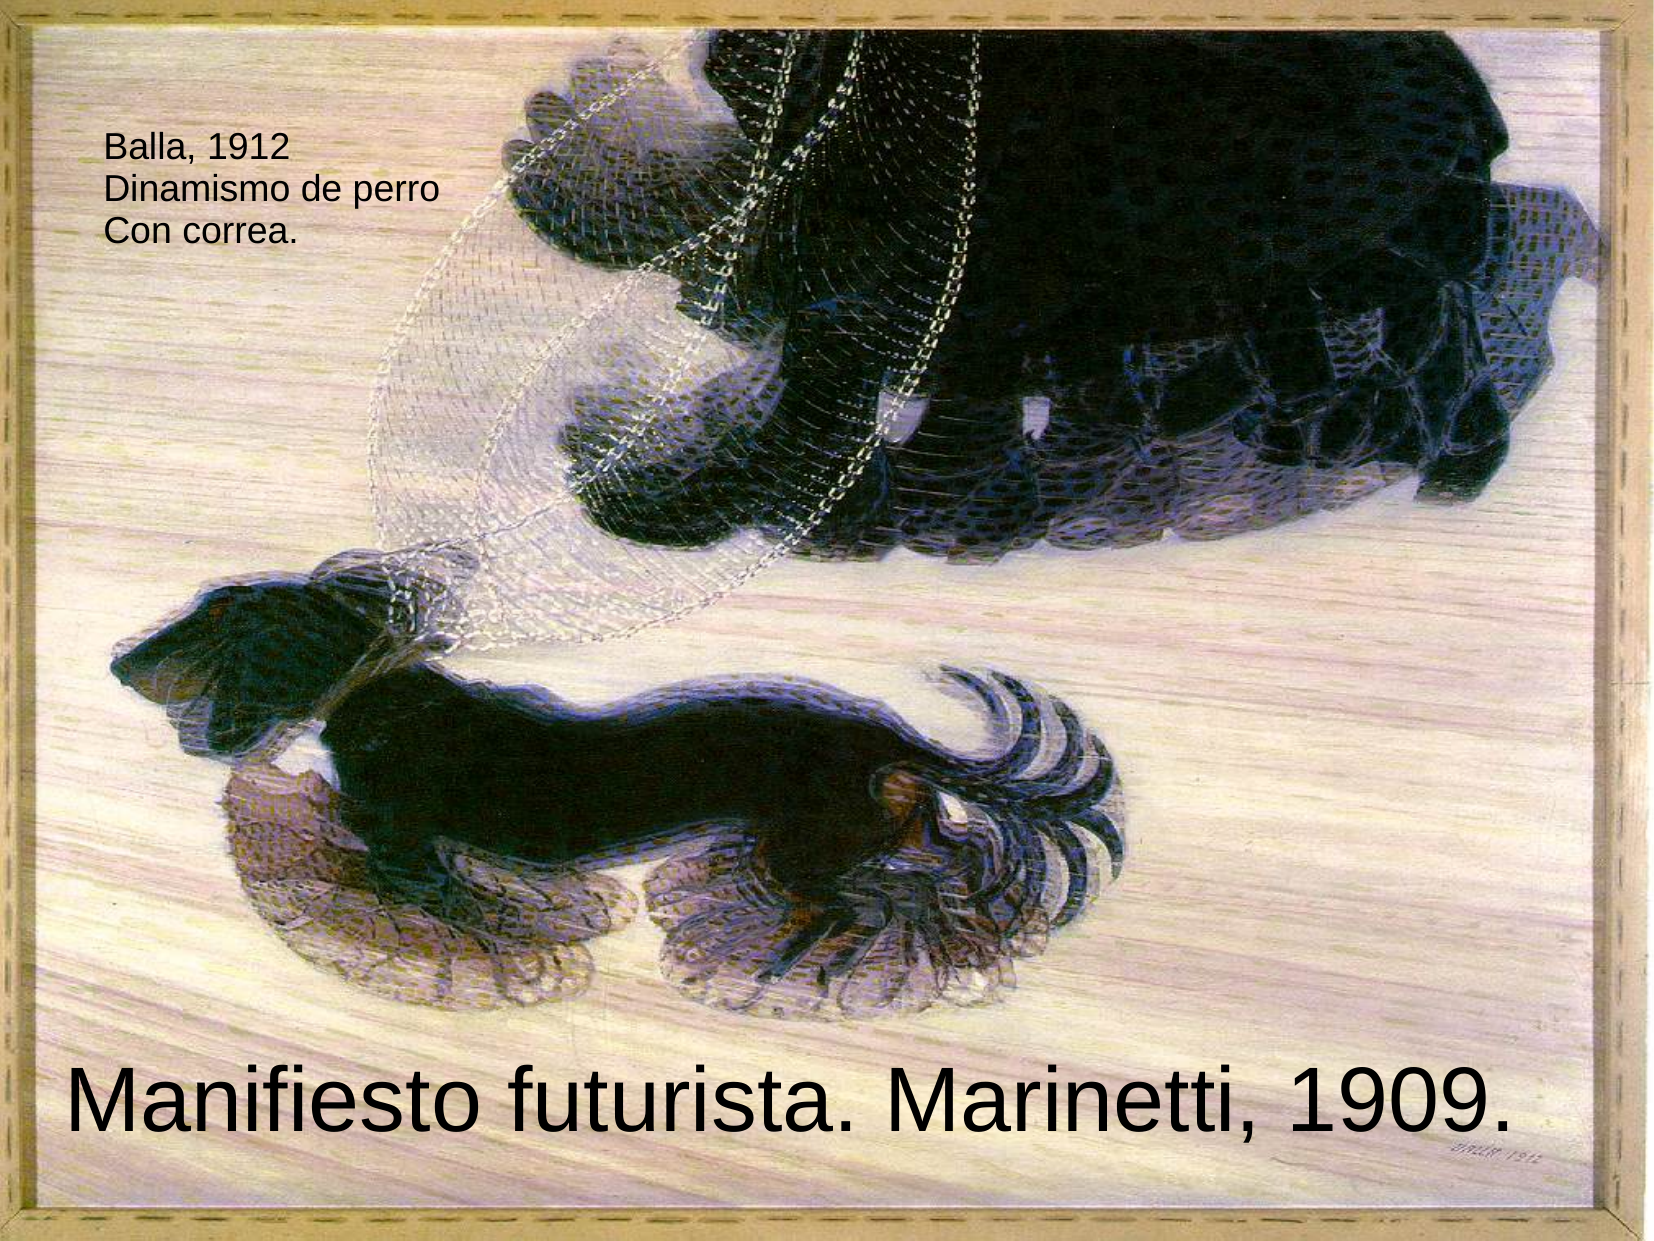

Balla, 1912
Dinamismo de perro
Con correa.
# Manifiesto futurista. Marinetti, 1909.